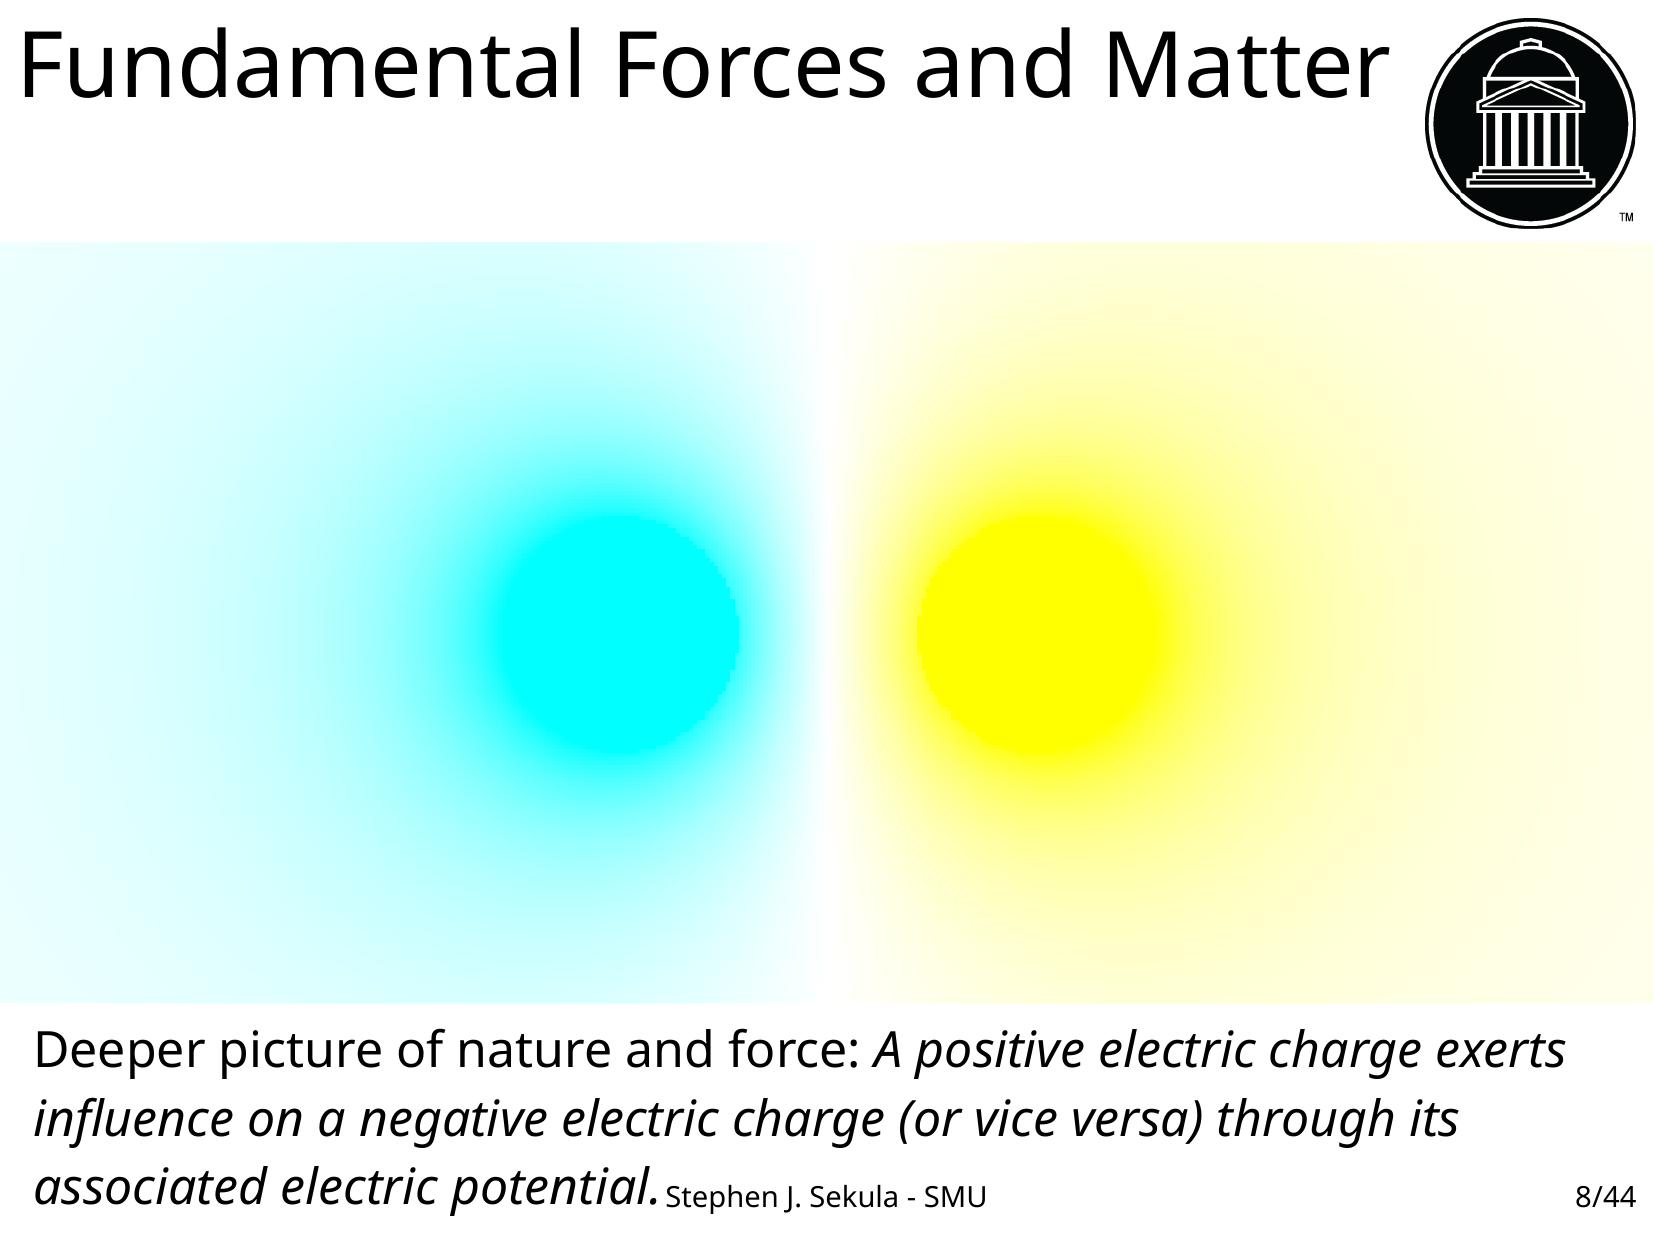

# Fundamental Forces and Matter
Deeper picture of nature and force: A positive electric charge exerts influence on a negative electric charge (or vice versa) through its associated electric potential.
8
Stephen J. Sekula - SMU